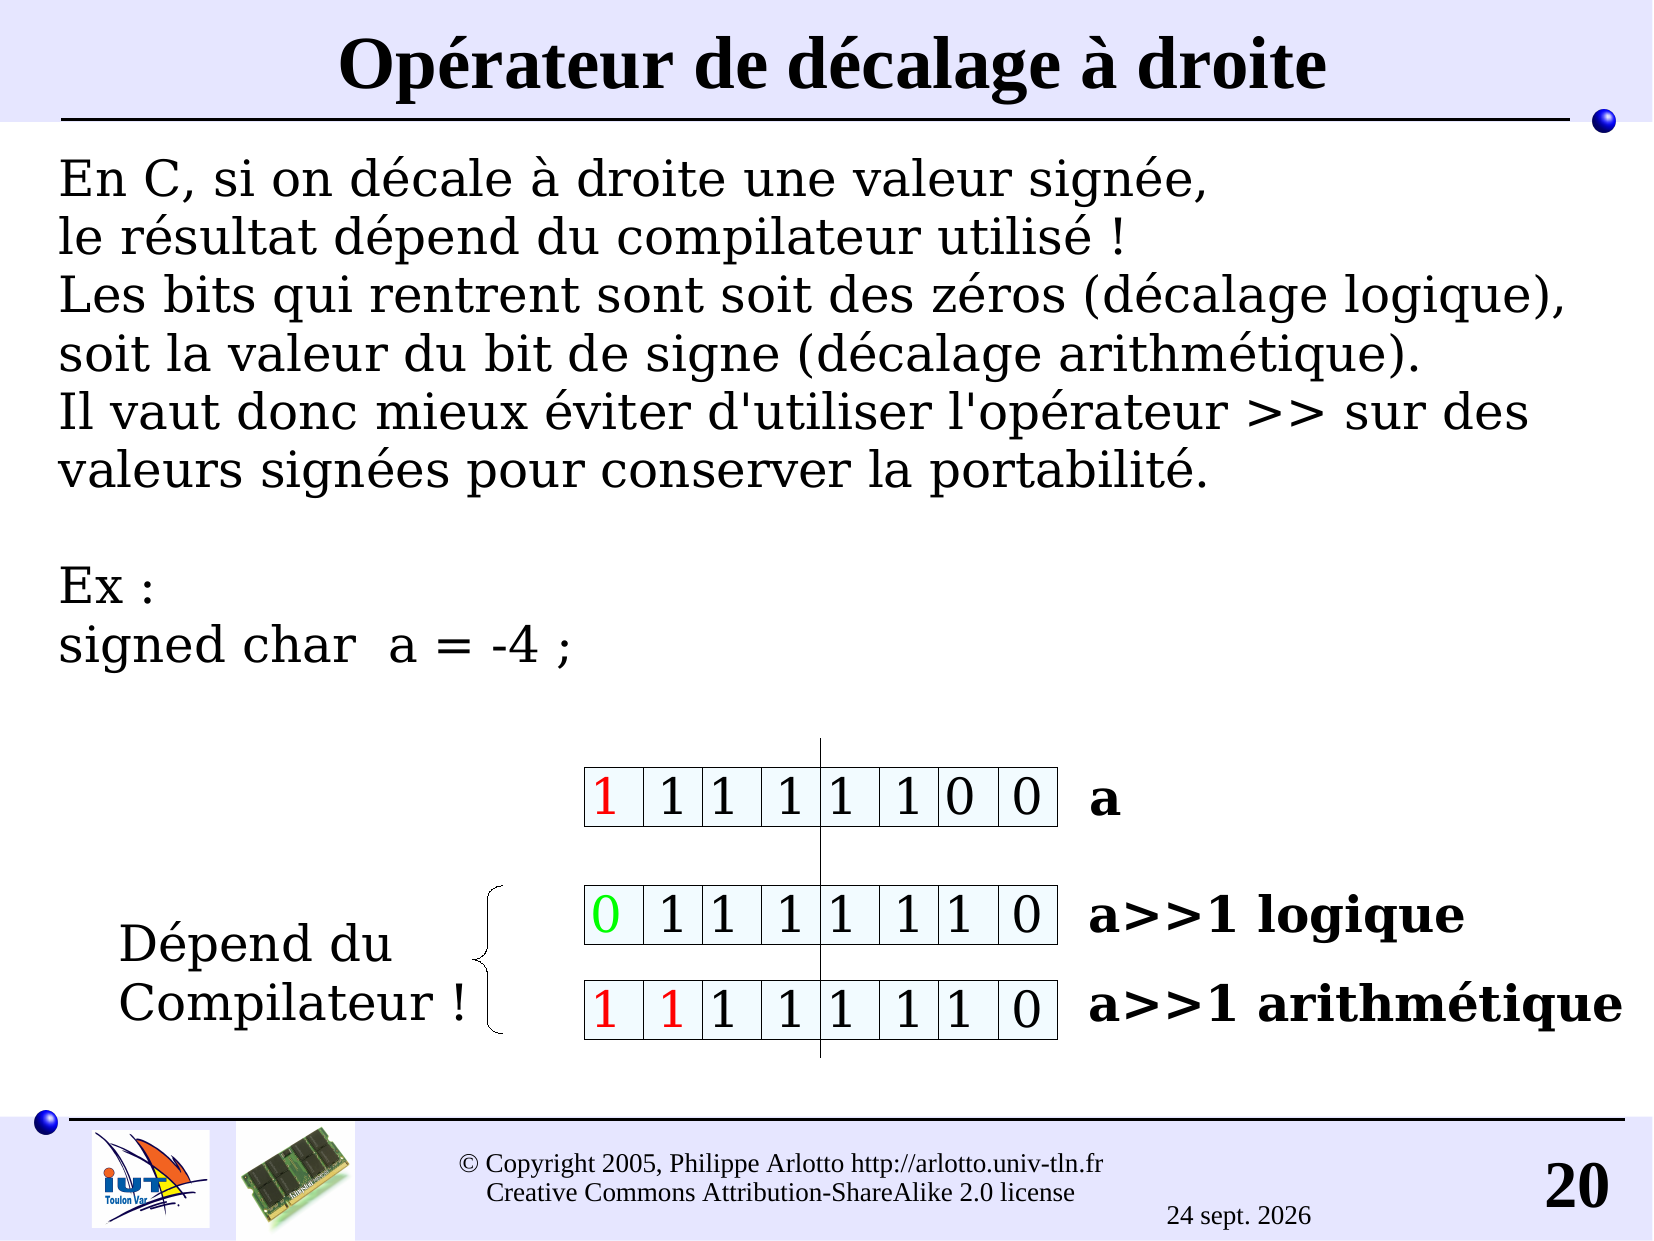

# Opérateur de décalage à droite
En C, si on décale à droite une valeur signée,
le résultat dépend du compilateur utilisé !
Les bits qui rentrent sont soit des zéros (décalage logique),
soit la valeur du bit de signe (décalage arithmétique).
Il vaut donc mieux éviter d'utiliser l'opérateur >> sur des
valeurs signées pour conserver la portabilité.
Ex :
signed char a = -4 ;
1
1
1
1
1
1
0
0
a
0
1
1
1
1
1
1
0
a>>1 logique
Dépend du
Compilateur !
a>>1 arithmétique
1
1
1
1
1
1
1
0